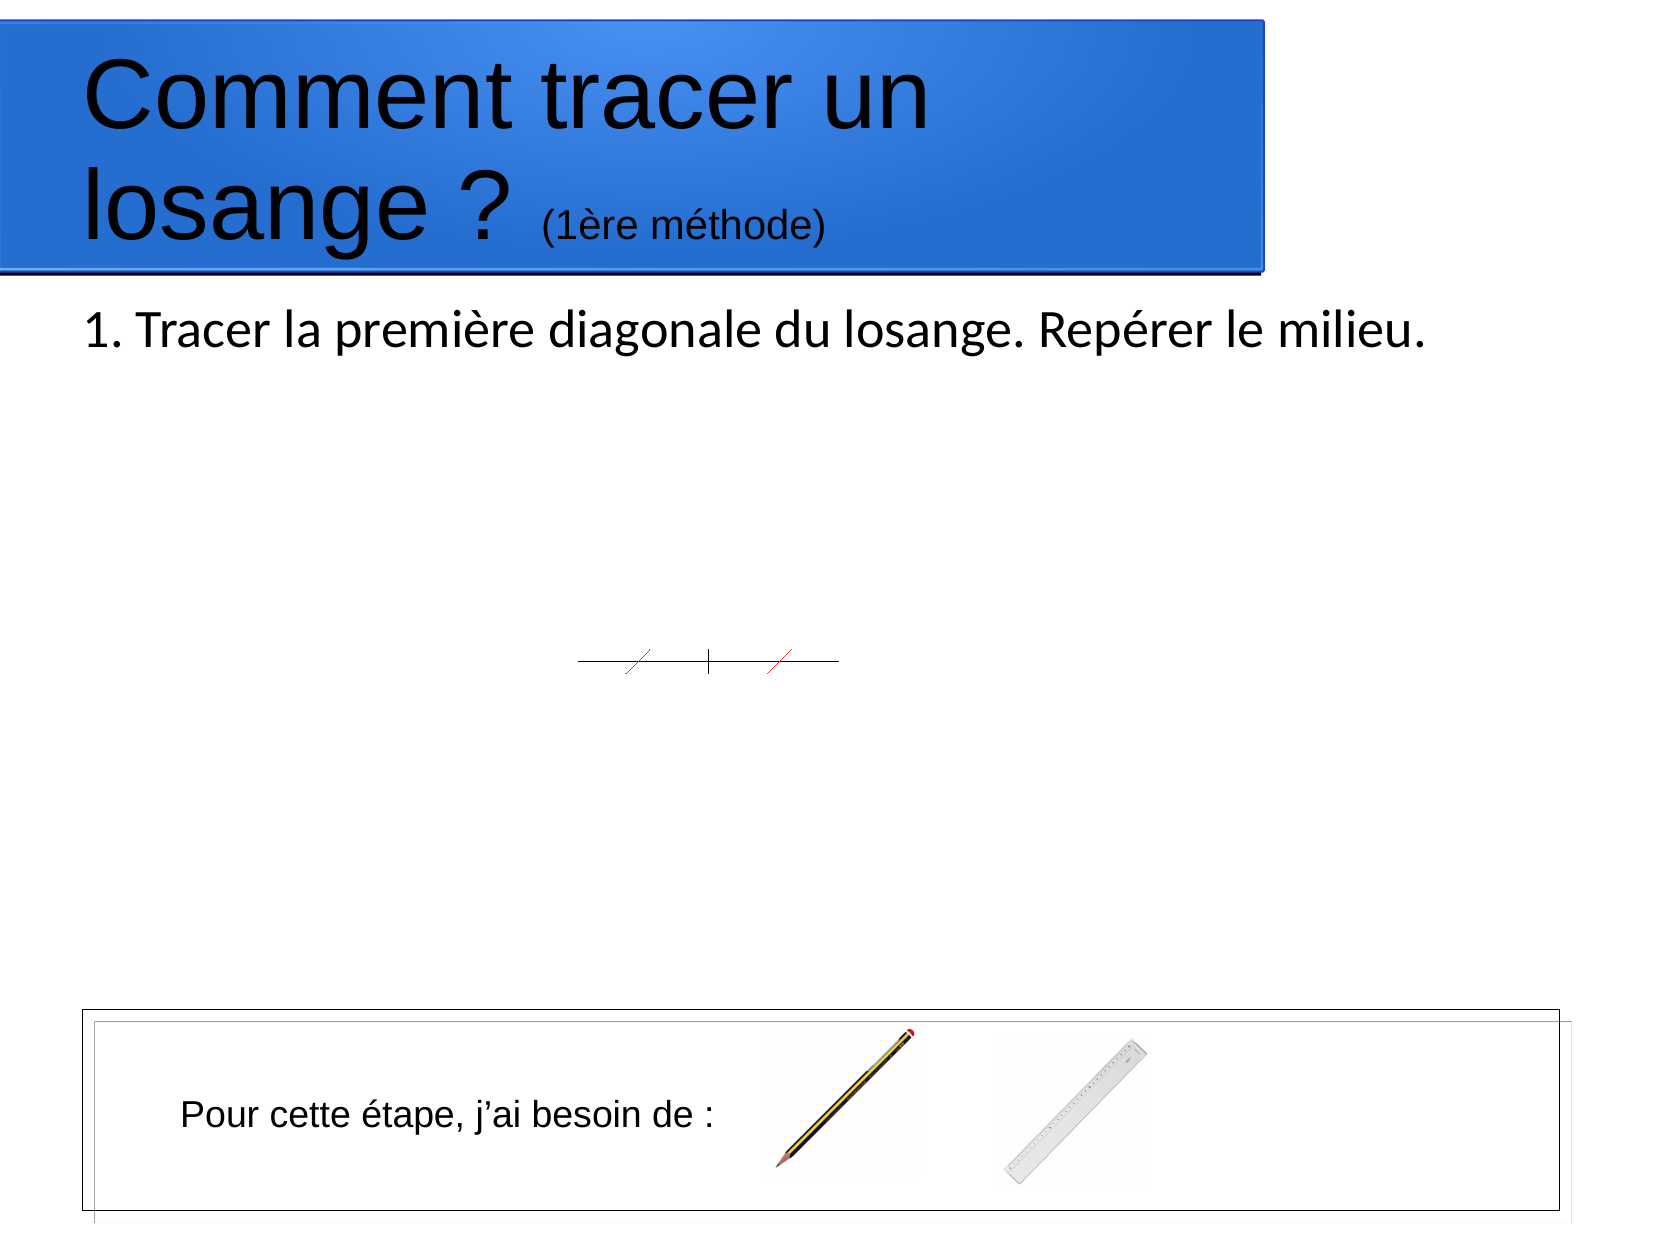

# Comment tracer un losange ? (1ère méthode)
1. Tracer la première diagonale du losange. Repérer le milieu.
Pour cette étape, j’ai besoin de :